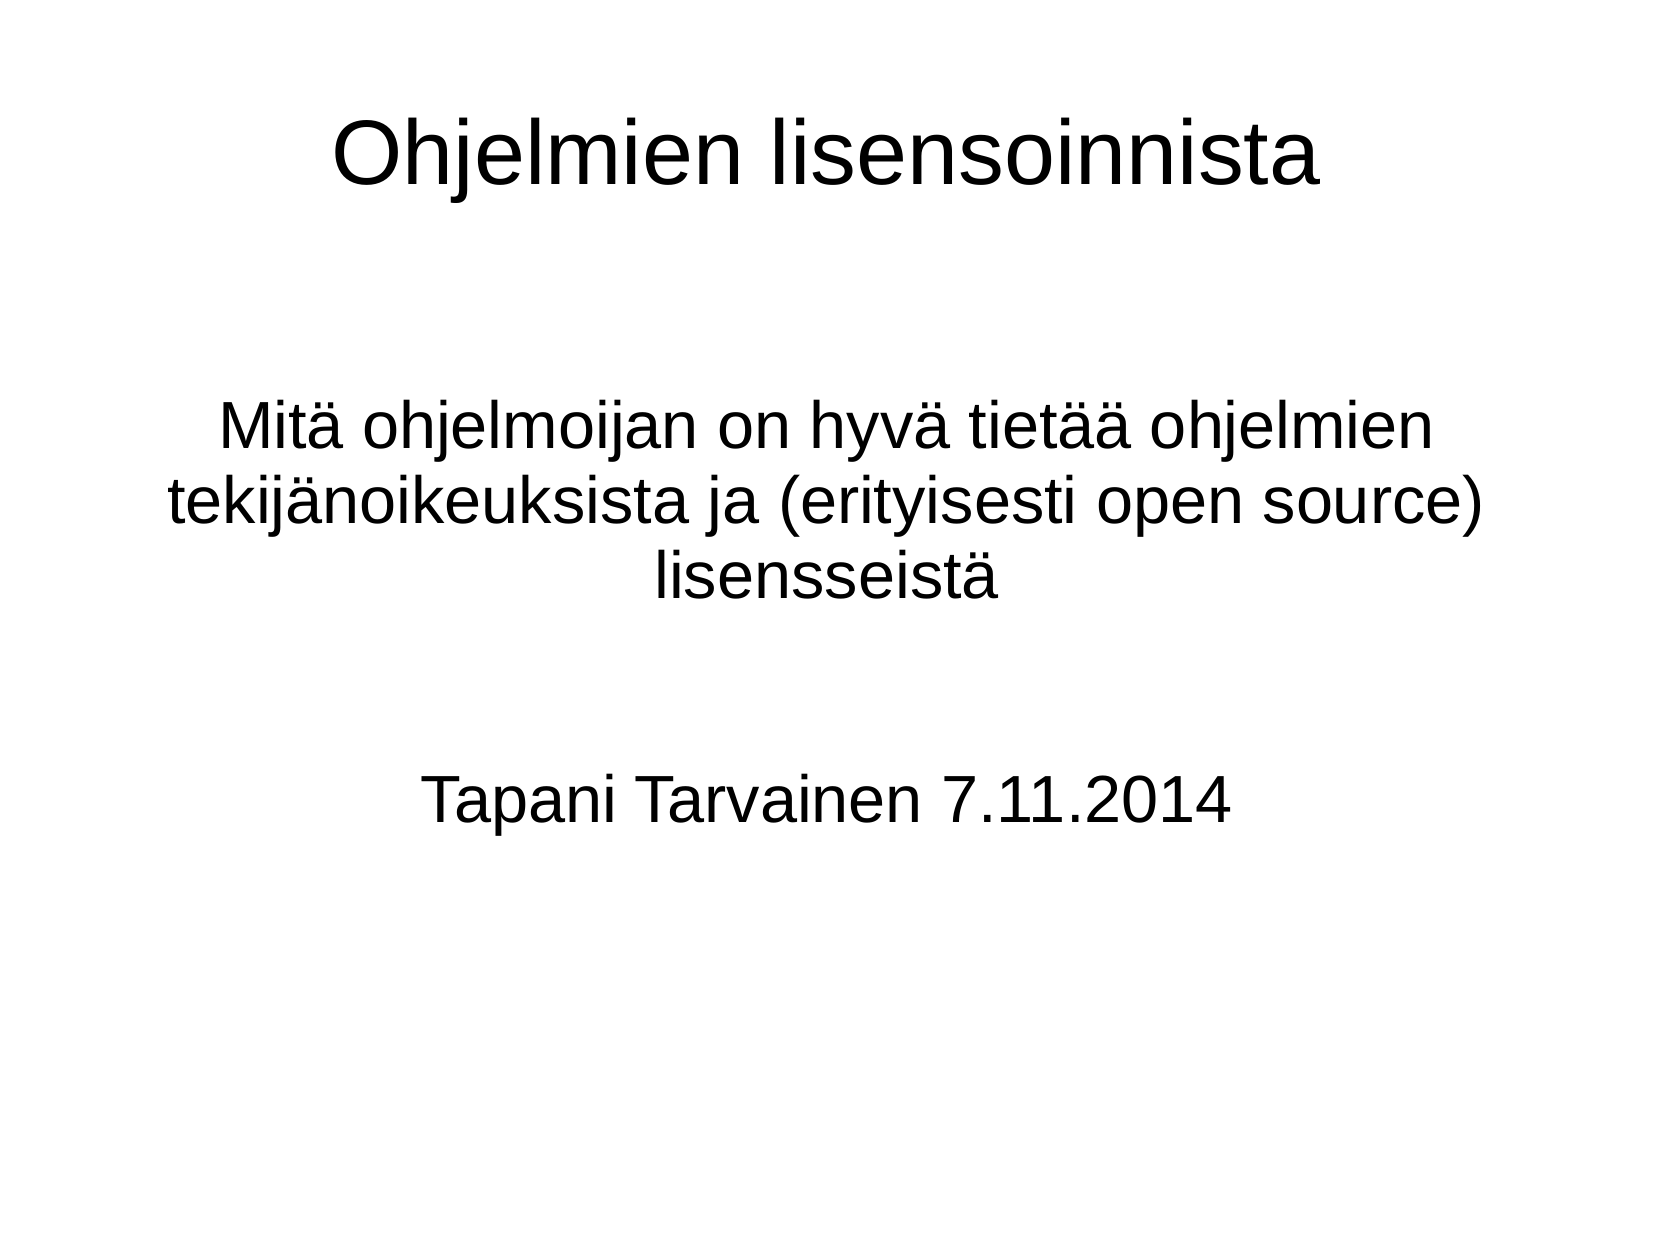

# Ohjelmien lisensoinnista
Mitä ohjelmoijan on hyvä tietää ohjelmien tekijänoikeuksista ja (erityisesti open source) lisensseistä
Tapani Tarvainen 7.11.2014